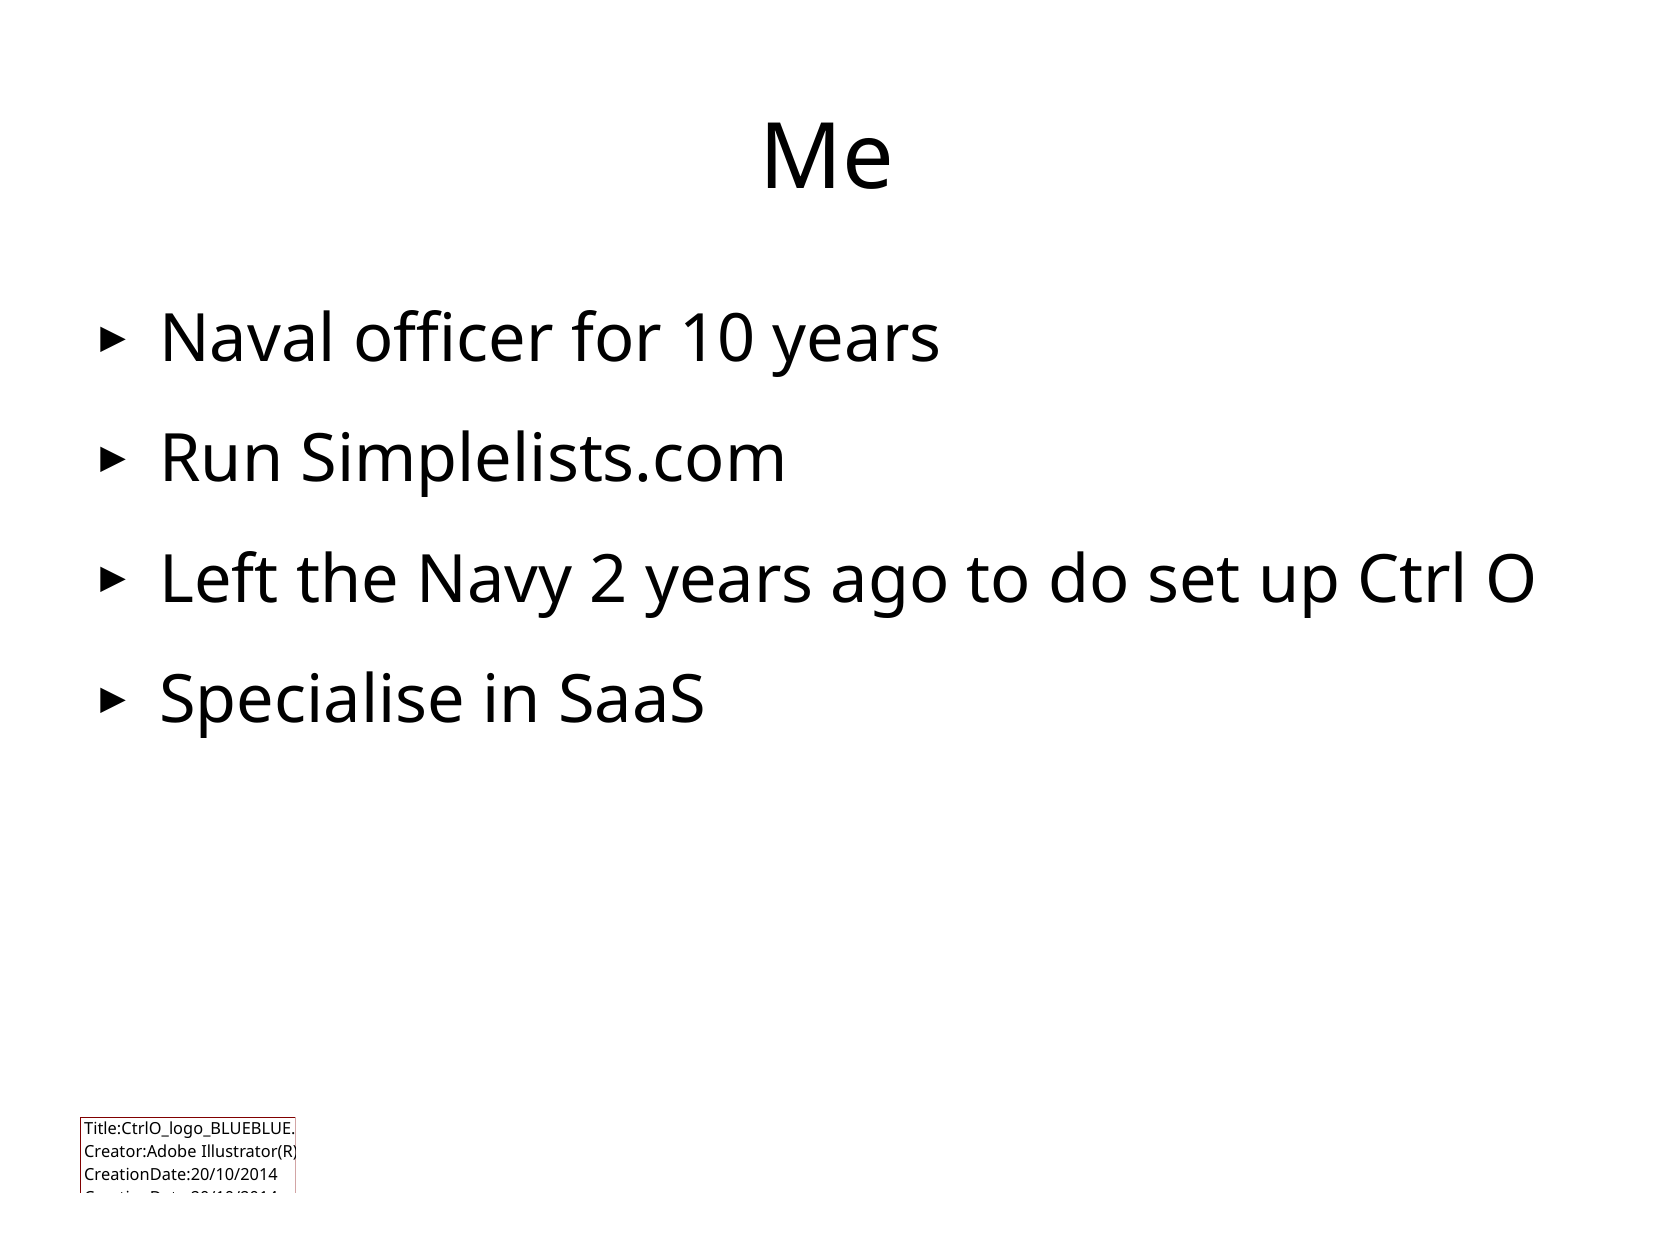

# Me
Naval officer for 10 years
Run Simplelists.com
Left the Navy 2 years ago to do set up Ctrl O
Specialise in SaaS